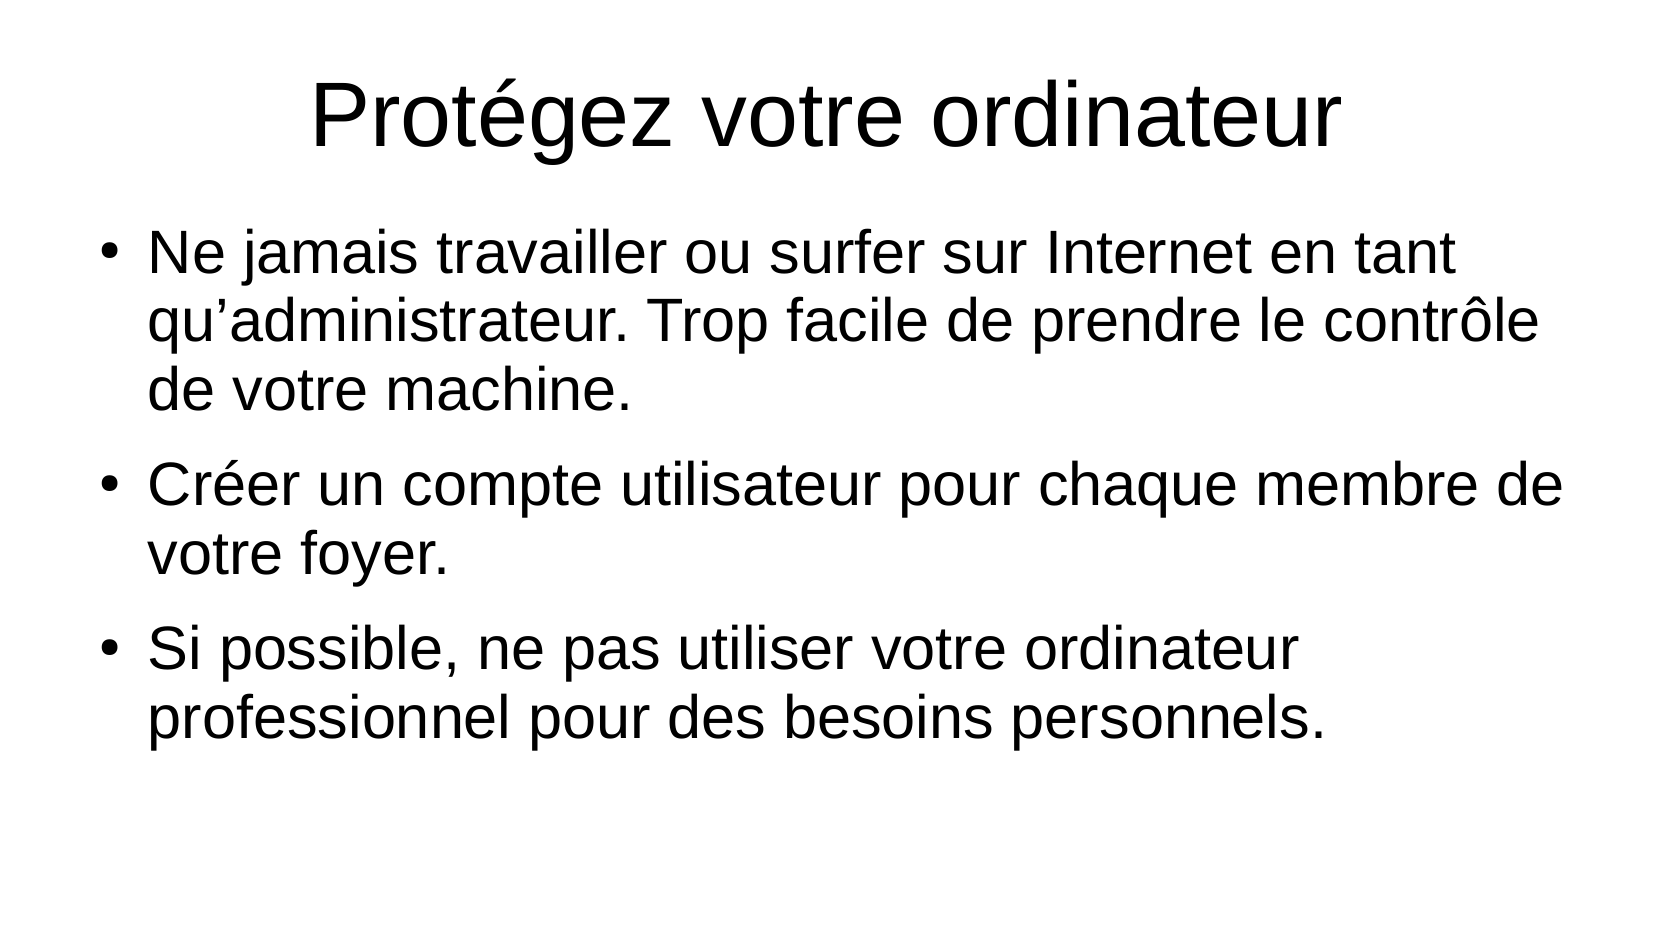

# Protégez votre ordinateur
Ne jamais travailler ou surfer sur Internet en tant qu’administrateur. Trop facile de prendre le contrôle de votre machine.
Créer un compte utilisateur pour chaque membre de votre foyer.
Si possible, ne pas utiliser votre ordinateur professionnel pour des besoins personnels.